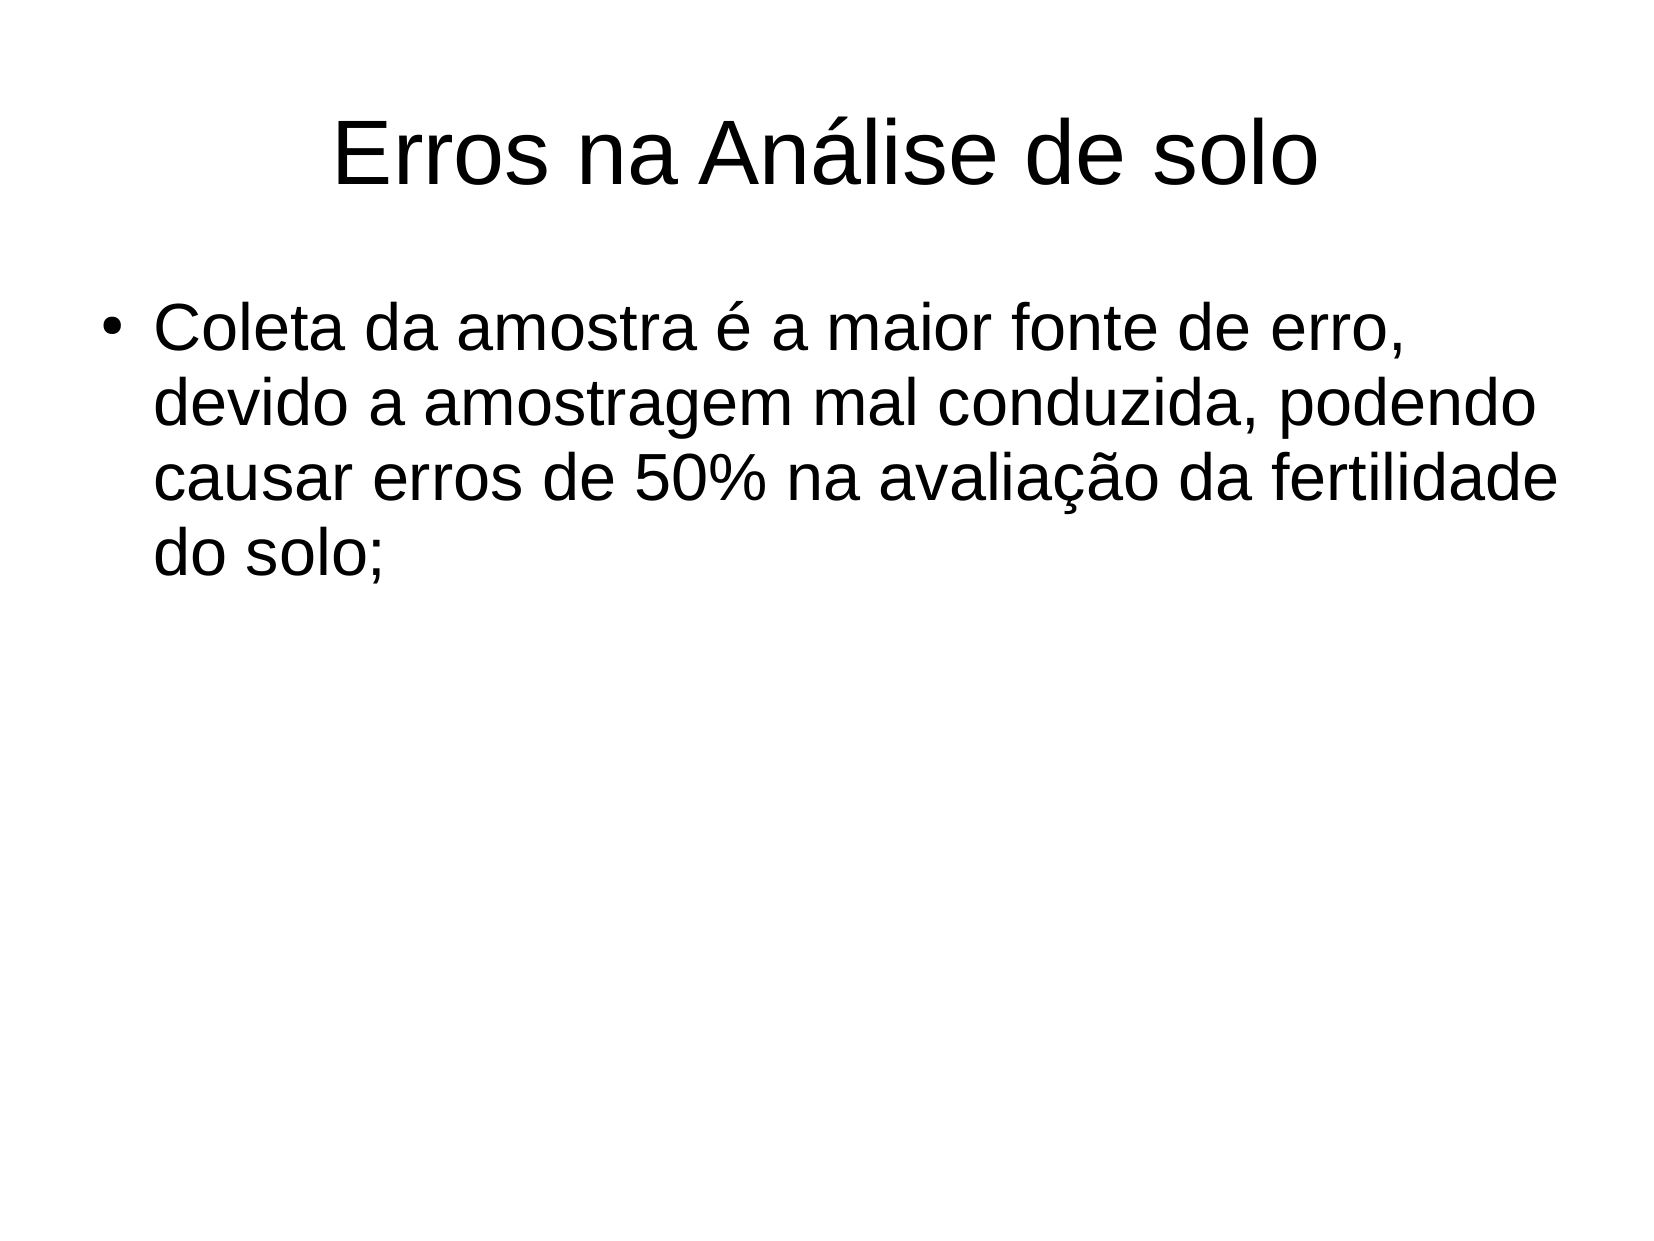

# Erros na Análise de solo
Coleta da amostra é a maior fonte de erro, devido a amostragem mal conduzida, podendo causar erros de 50% na avaliação da fertilidade do solo;